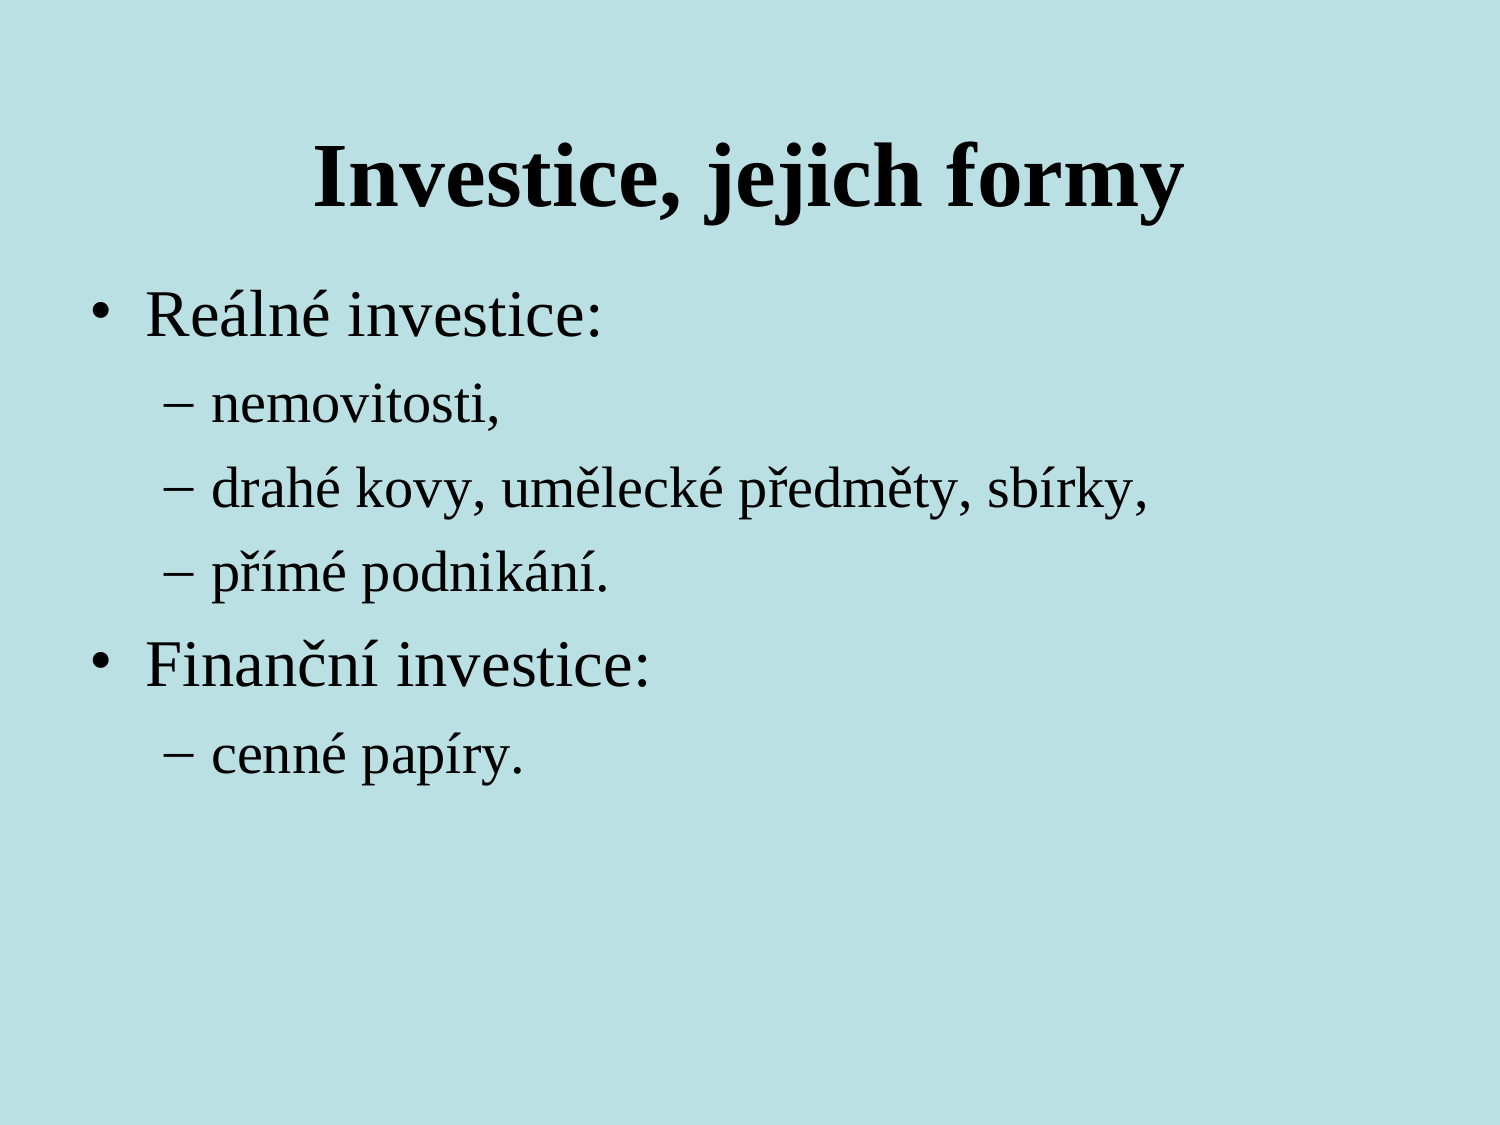

# Investice, jejich formy
Reálné investice:
nemovitosti,
drahé kovy, umělecké předměty, sbírky,
přímé podnikání.
Finanční investice:
cenné papíry.